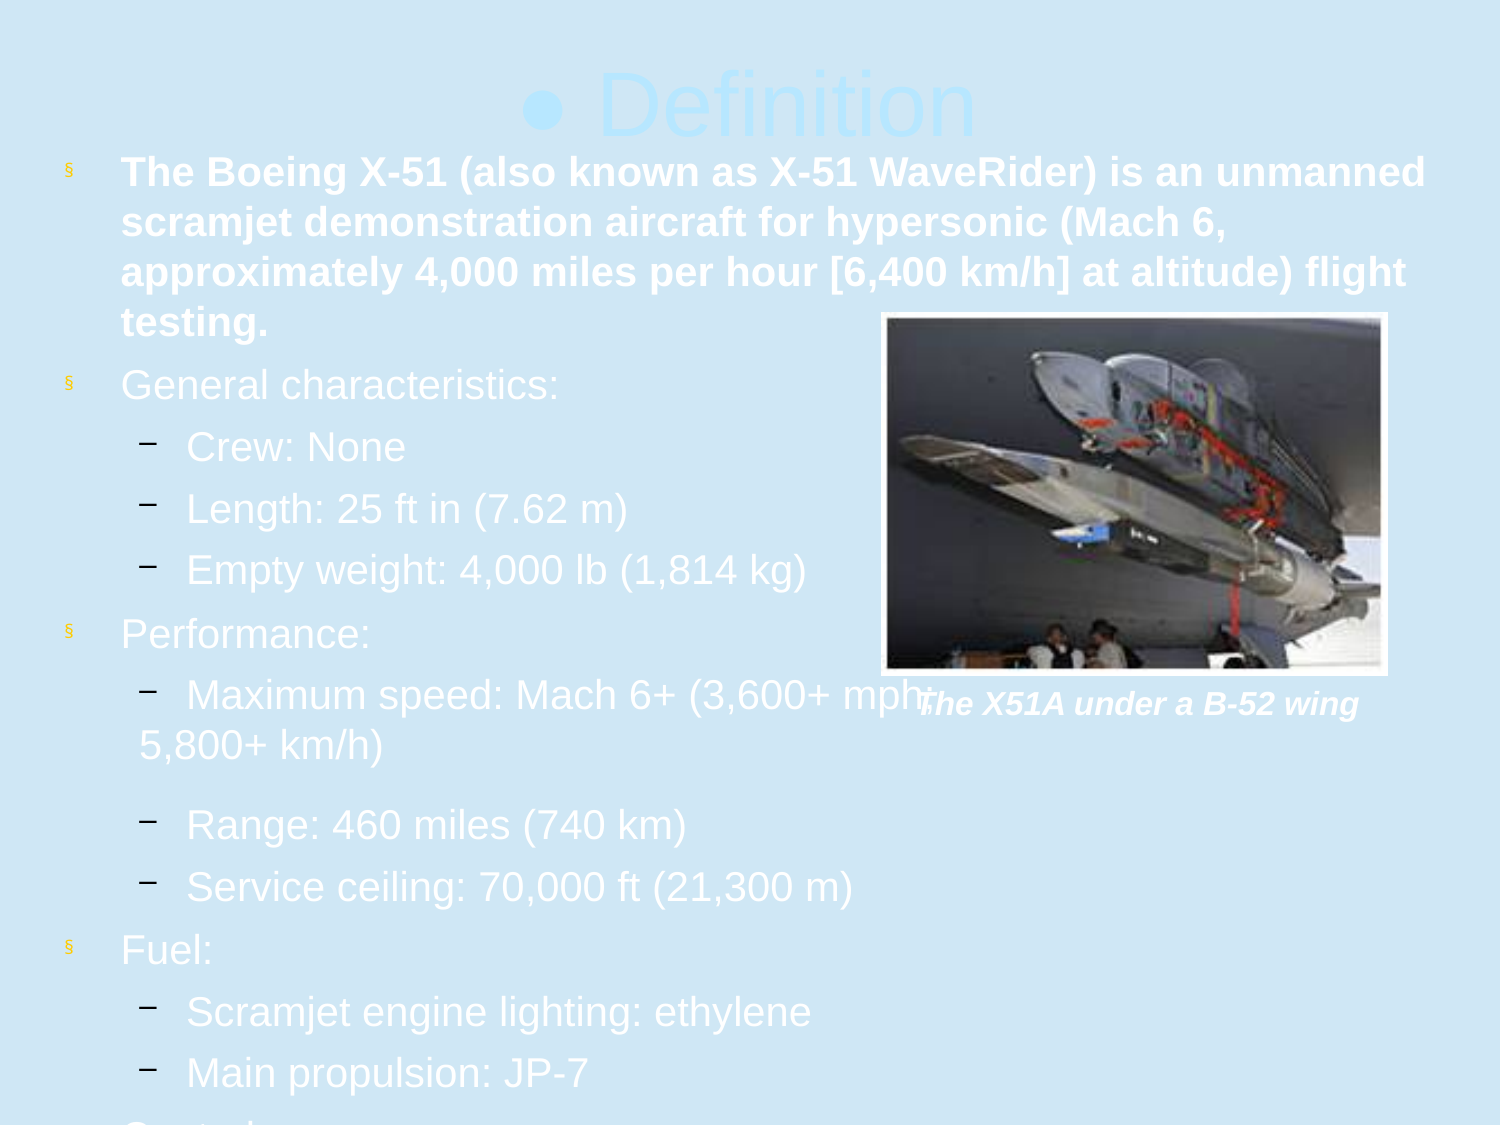

# ● Definition
The Boeing X-51 (also known as X-51 WaveRider) is an unmanned scramjet demonstration aircraft for hypersonic (Mach 6, approximately 4,000 miles per hour [6,400 km/h] at altitude) flight testing.
General characteristics:
Crew: None
Length: 25 ft in (7.62 m)
Empty weight: 4,000 lb (1,814 kg)
Performance:
Maximum speed: Mach 6+ (3,600+ mph;
	5,800+ km/h)
Range: 460 miles (740 km)
Service ceiling: 70,000 ft (21,300 m)
Fuel:
Scramjet engine lighting: ethylene
Main propulsion: JP-7
Control:
Four aerodynamically controlled fins
Autonomous control (external)
Recovery at sea (One is left)
The X51A under a B-52 wing